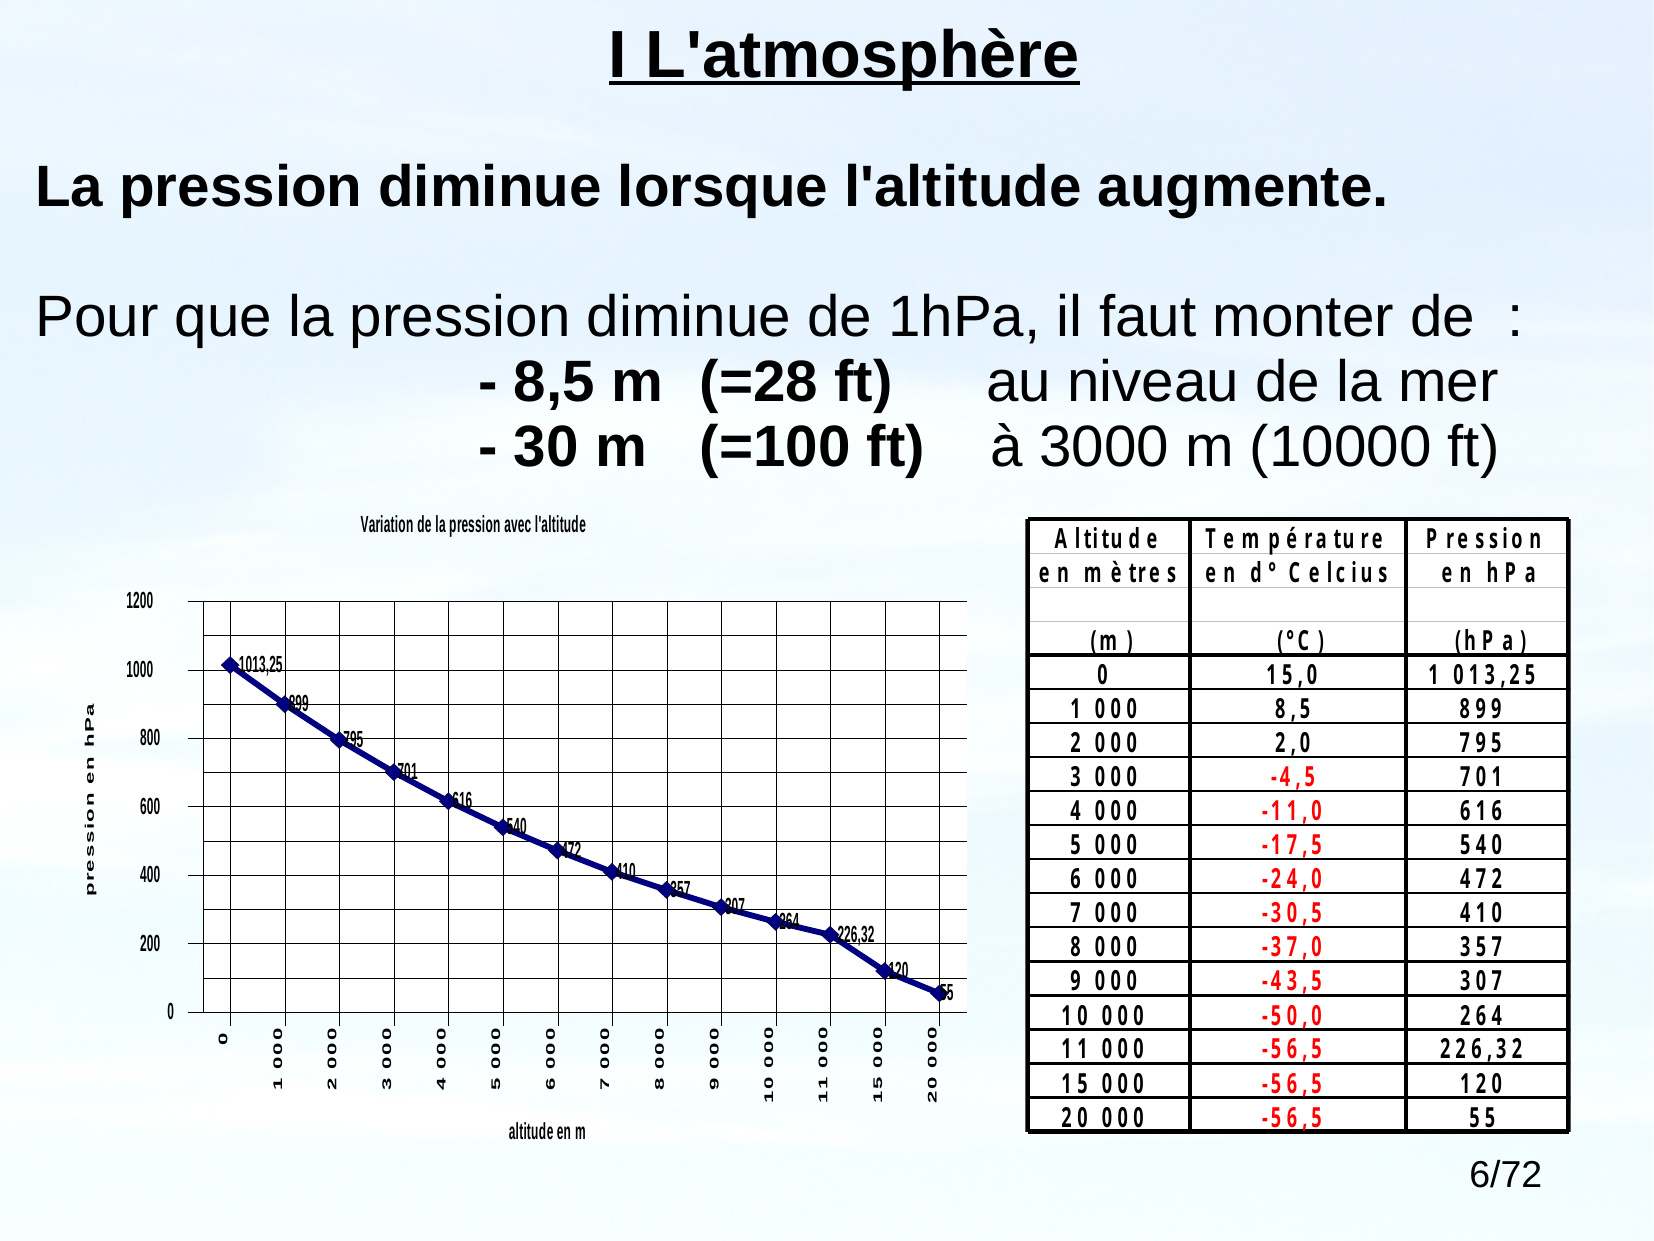

# I L'atmosphère
La pression diminue lorsque l'altitude augmente.
Pour que la pression diminue de 1hPa, il faut monter de  :
						- 8,5 m 	(=28 ft) 	 au niveau de la mer
						- 30 m 	(=100 ft) à 3000 m (10000 ft)